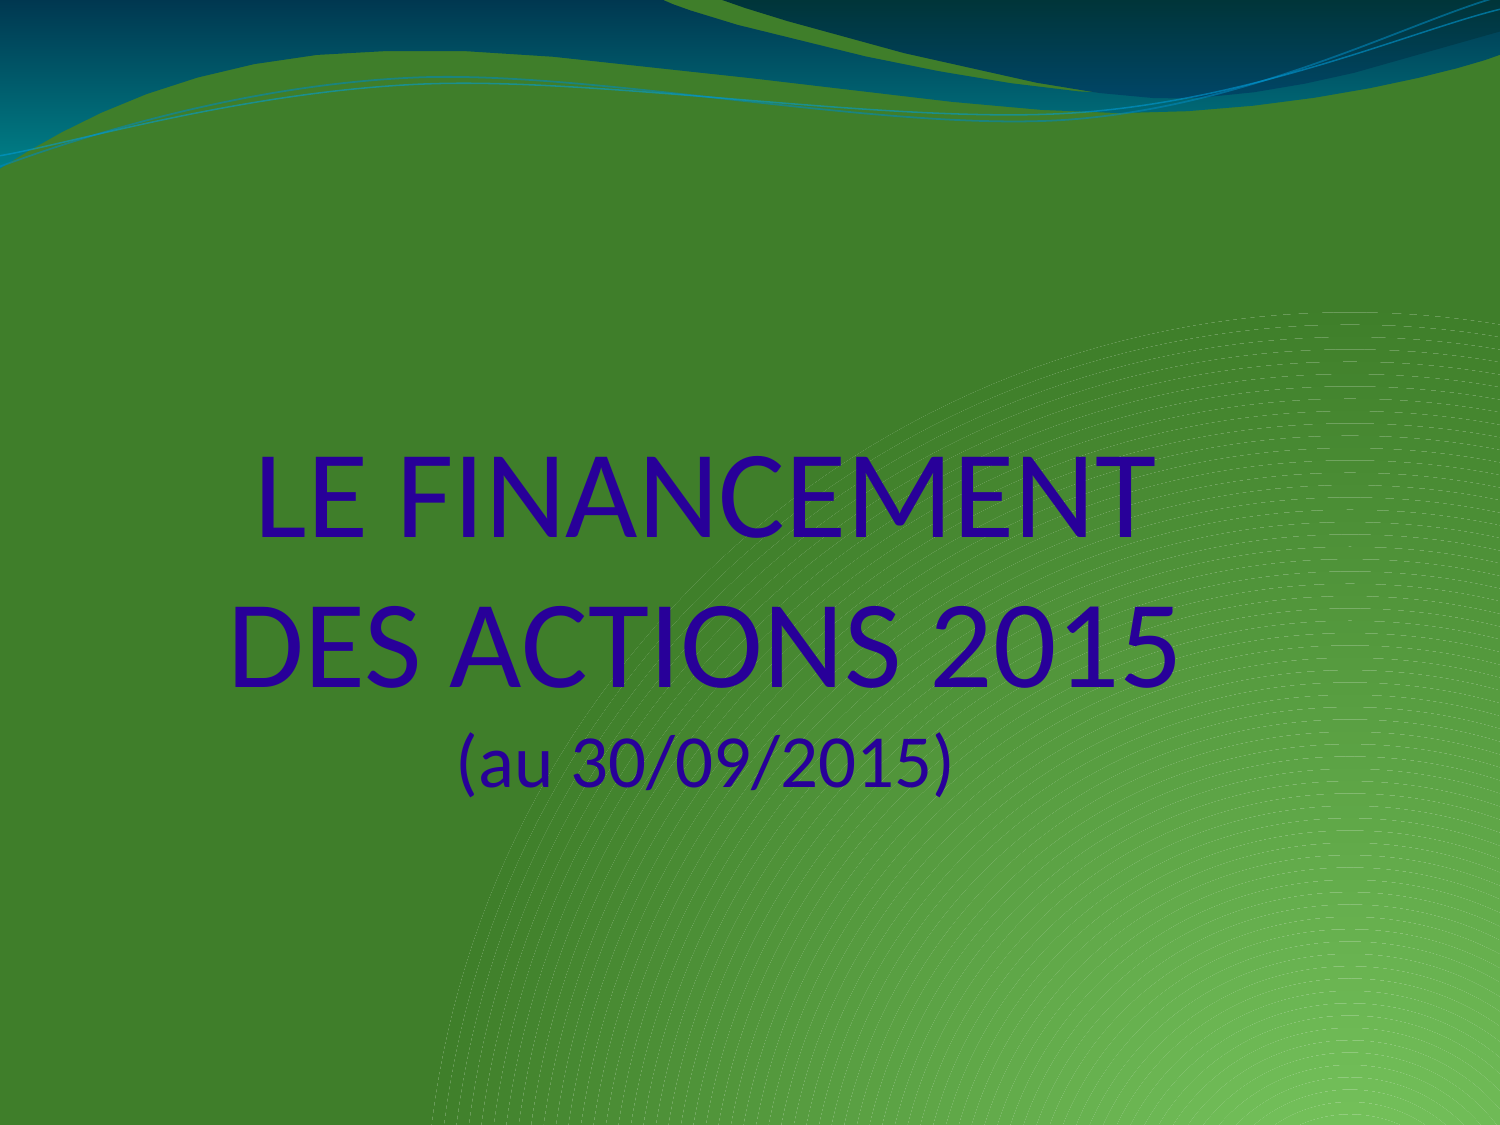

LE FINANCEMENT DES ACTIONS 2015
(au 30/09/2015)